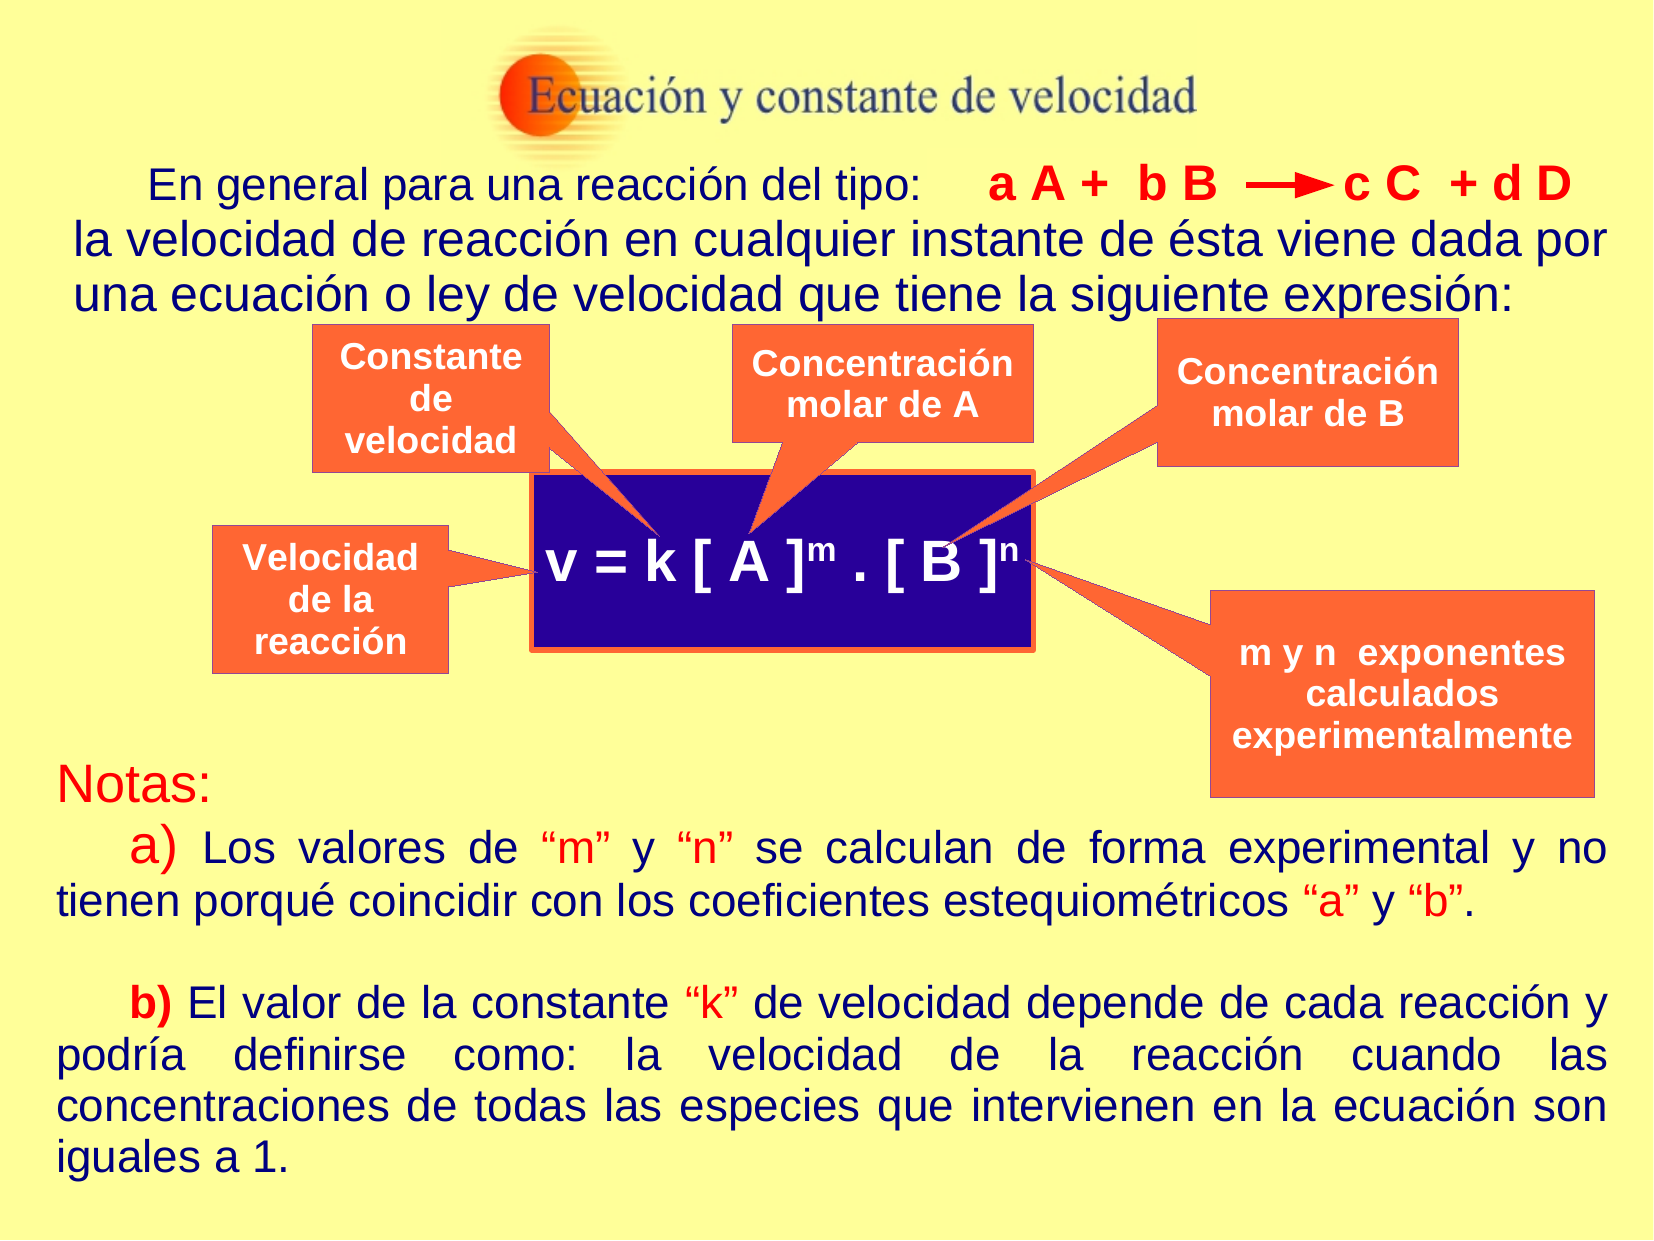

En general para una reacción del tipo:
la velocidad de reacción en cualquier instante de ésta viene dada por una ecuación o ley de velocidad que tiene la siguiente expresión:
a A + b B c C + d D
Concentración molar de B
Constante de velocidad
Concentración molar de A
v = k [ A ]m . [ B ]n
Velocidad de la reacción
m y n exponentes calculados experimentalmente
Notas:
	a) Los valores de “m” y “n” se calculan de forma experimental y no tienen porqué coincidir con los coeficientes estequiométricos “a” y “b”.
	b) El valor de la constante “k” de velocidad depende de cada reacción y podría definirse como: la velocidad de la reacción cuando las concentraciones de todas las especies que intervienen en la ecuación son iguales a 1.